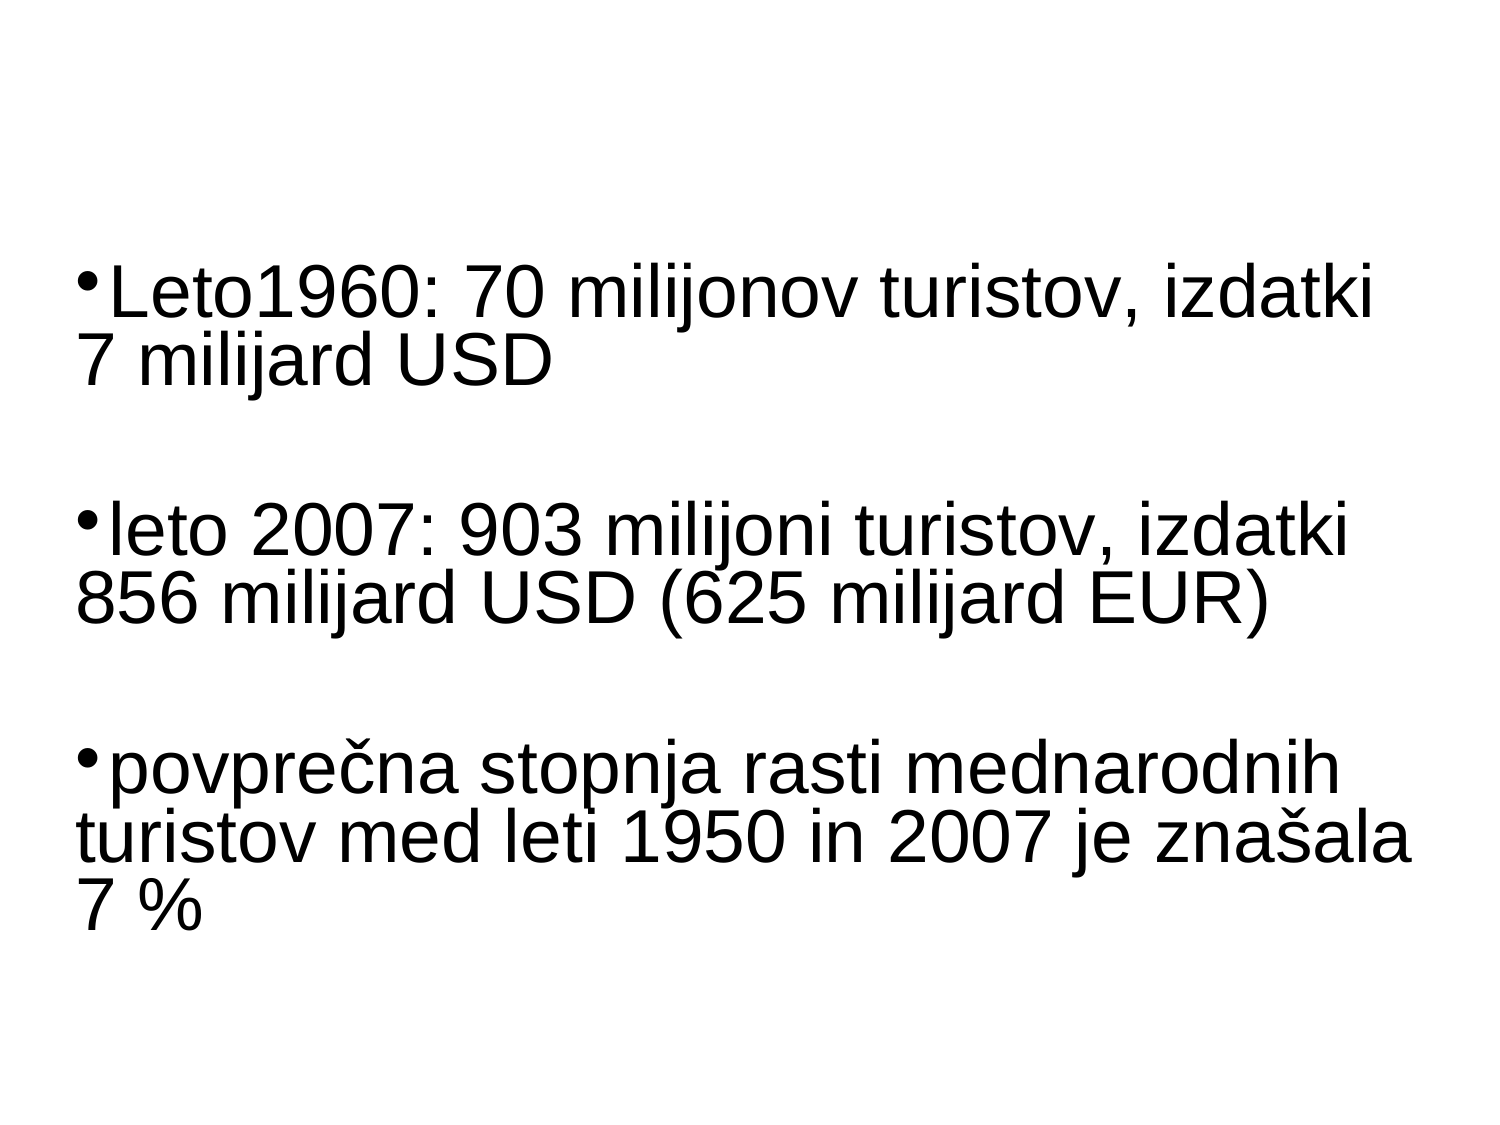

# Leto1960: 70 milijonov turistov, izdatki 7 milijard USD
leto 2007: 903 milijoni turistov, izdatki 856 milijard USD (625 milijard EUR)‏
povprečna stopnja rasti mednarodnih turistov med leti 1950 in 2007 je znašala 7 %